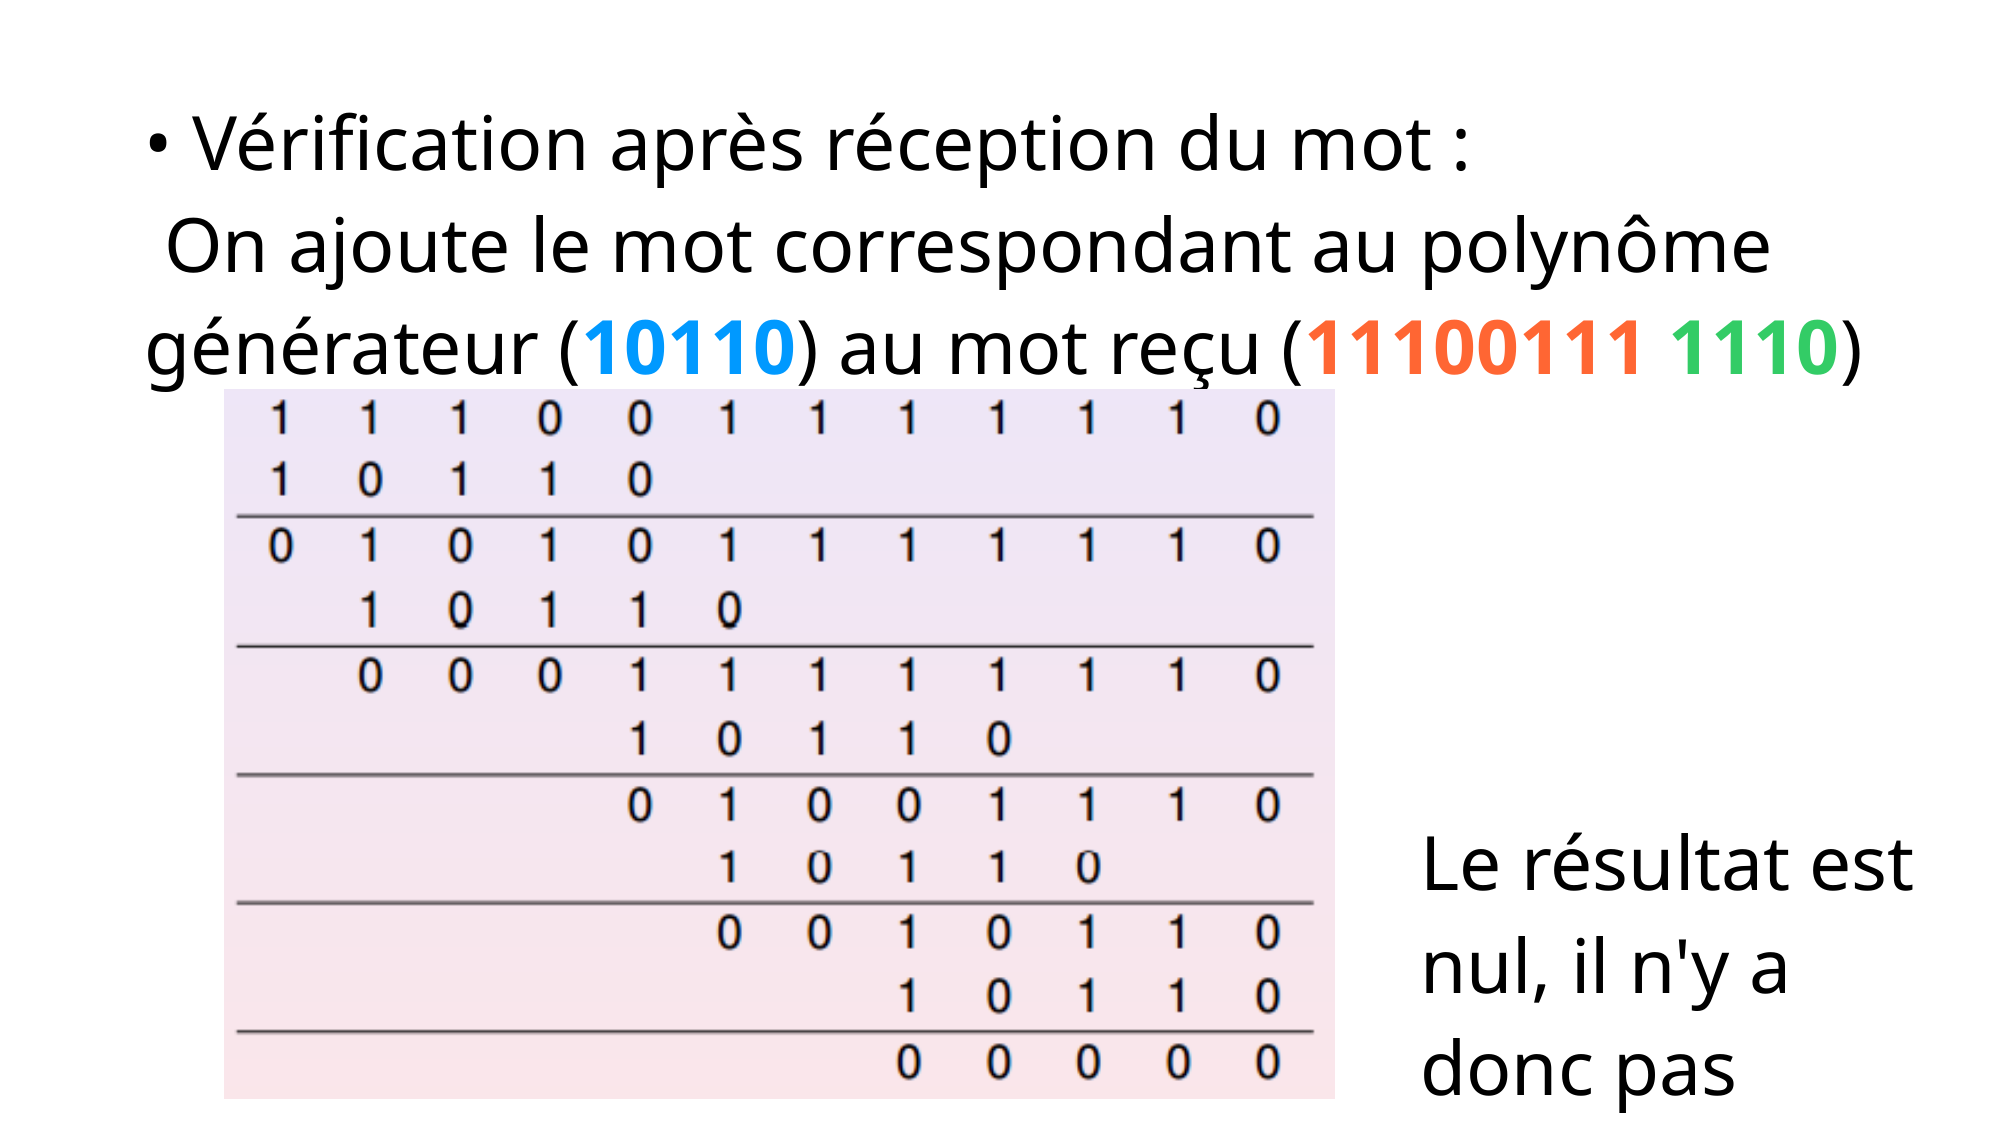

• Vérification après réception du mot :
 On ajoute le mot correspondant au polynôme générateur (10110) au mot reçu (11100111 1110)
Le résultat est nul, il n'y a donc pas d'erreur.